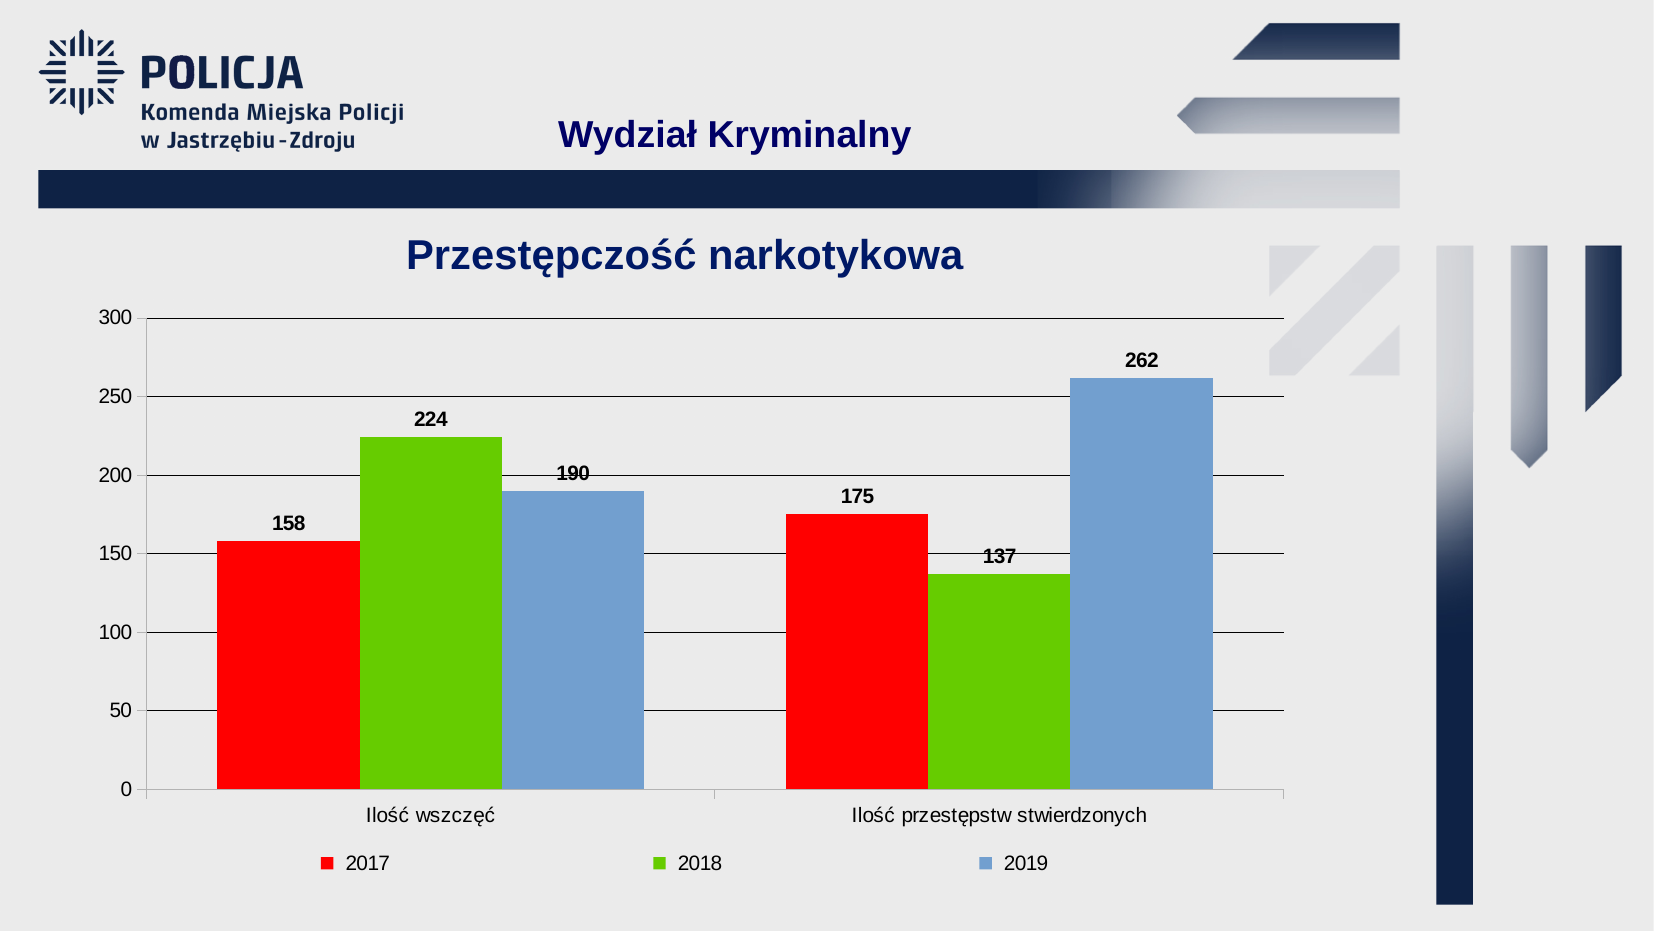

Wydział Kryminalny
Przestępczość narkotykowa
### Chart
| Category | 2017 | 2018 | 2019 |
|---|---|---|---|
| Ilość wszczęć | 158.0 | 224.0 | 190.0 |
| Ilość przestępstw stwierdzonych | 175.0 | 137.0 | 262.0 |